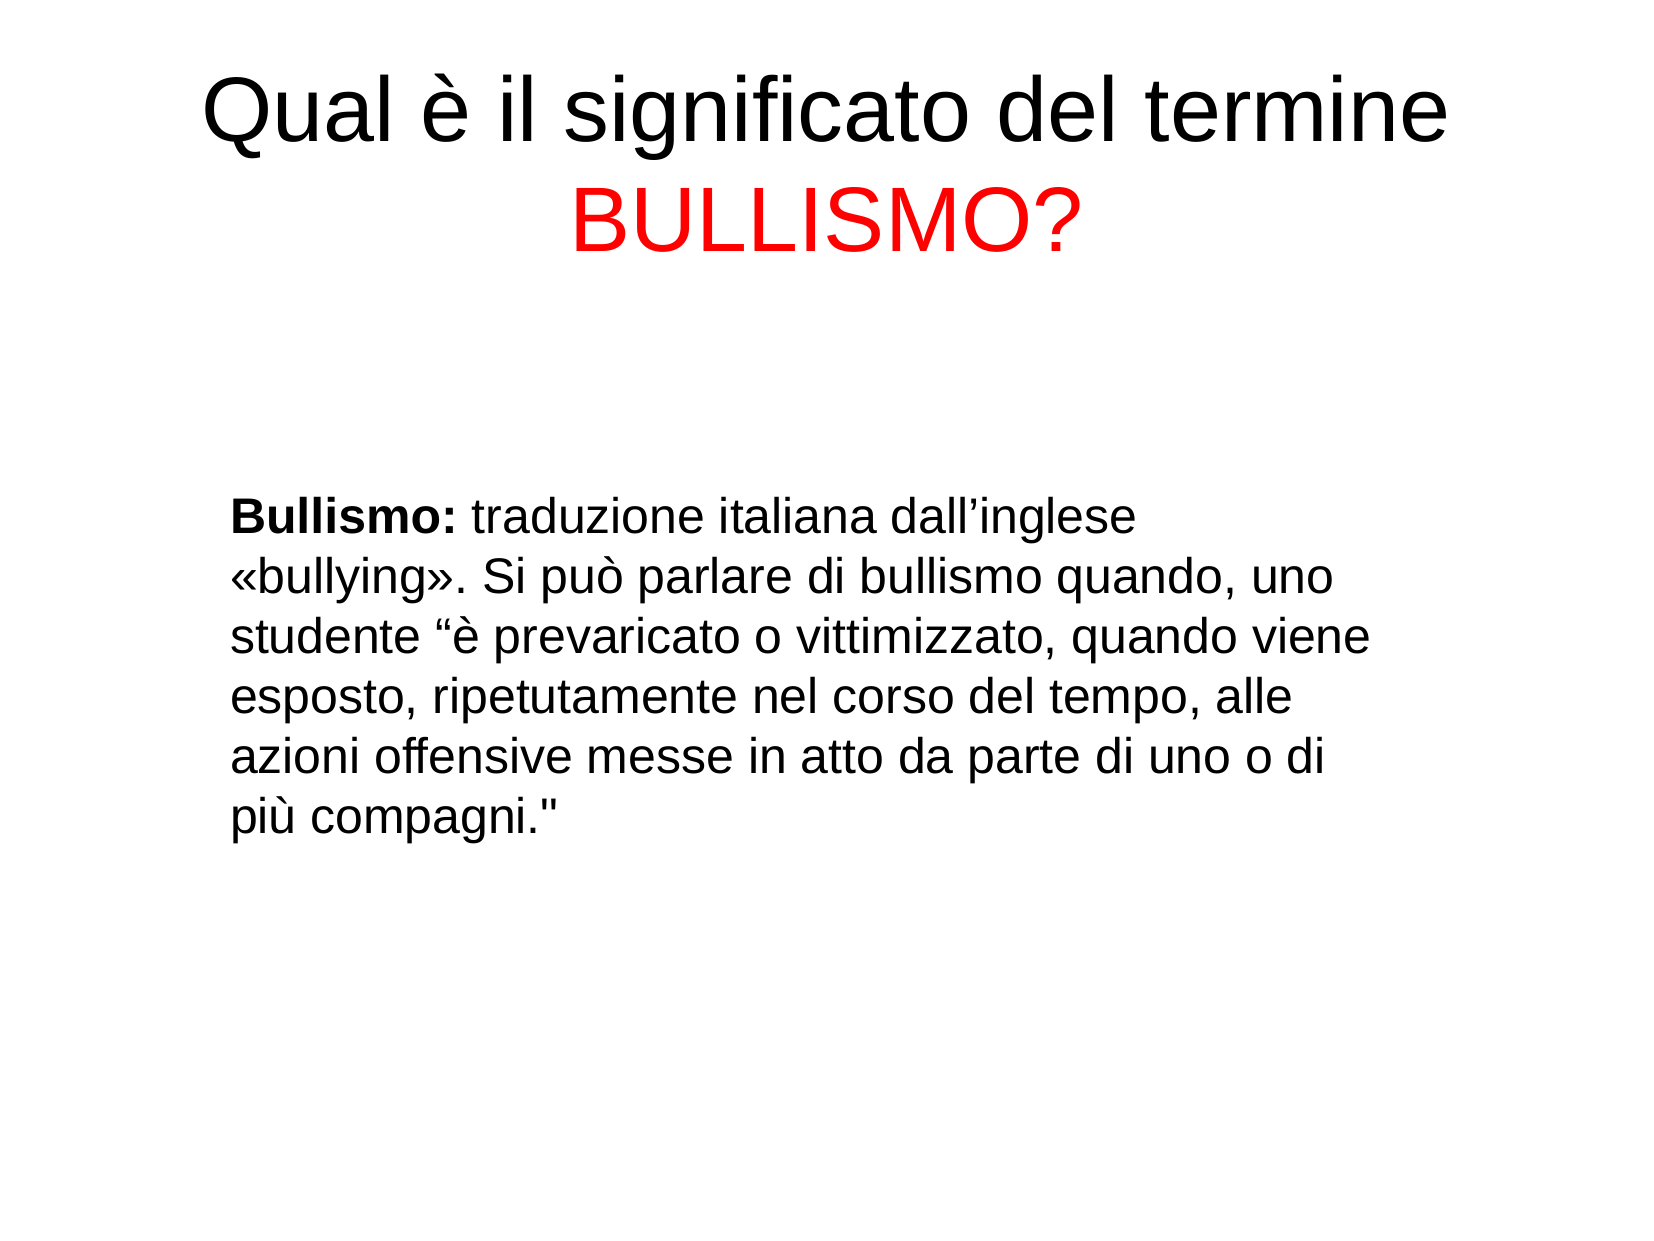

# Qual è il significato del termine BULLISMO?
Bullismo: traduzione italiana dall’inglese «bullying». Si può parlare di bullismo quando, uno studente “è prevaricato o vittimizzato, quando viene esposto, ripetutamente nel corso del tempo, alle azioni offensive messe in atto da parte di uno o di più compagni."